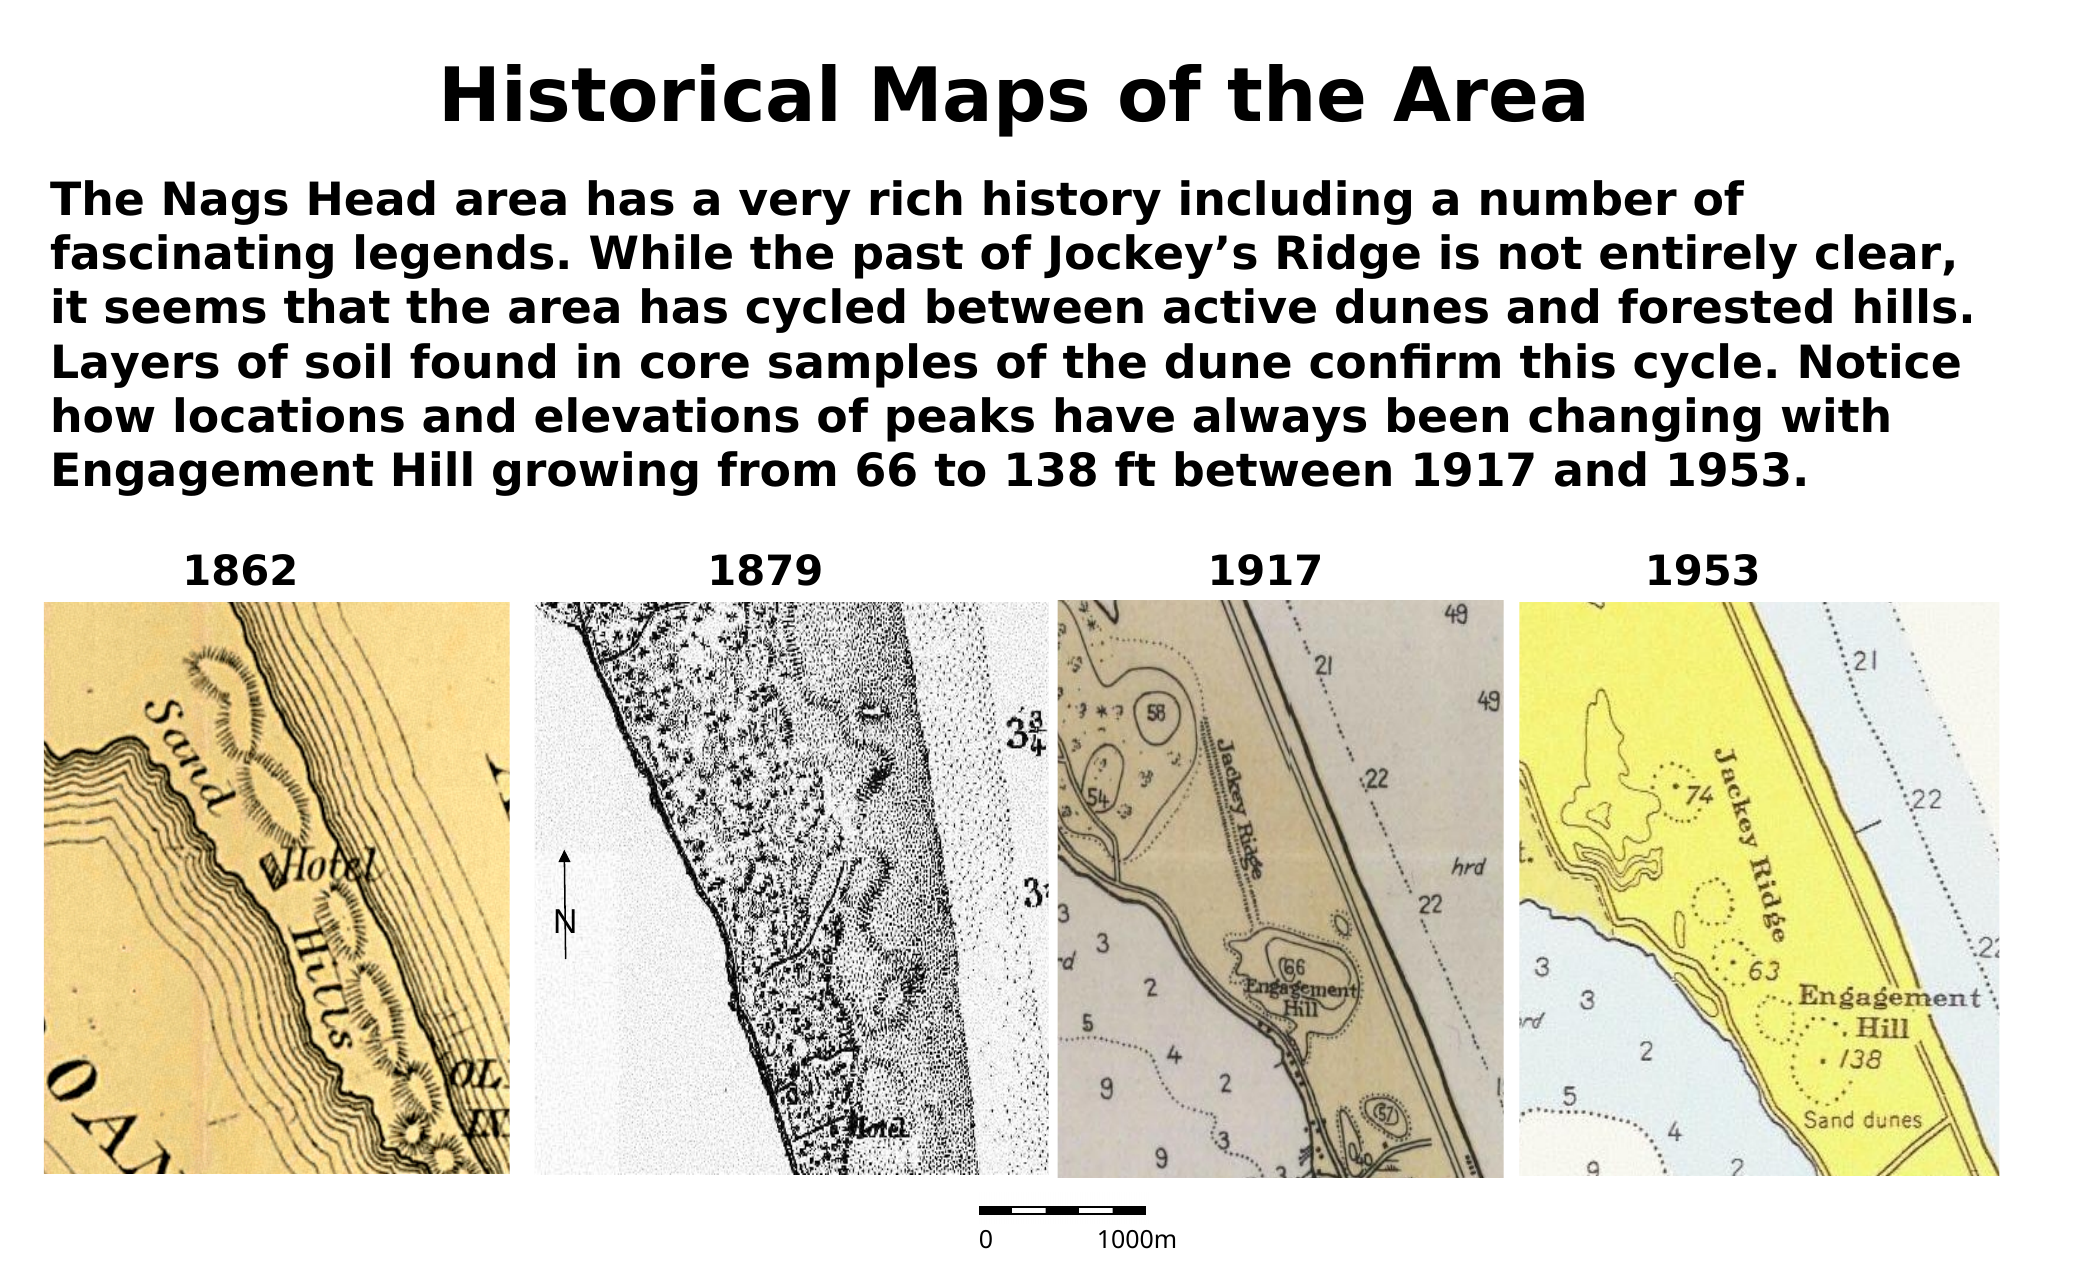

Historical Maps of the Area
The Nags Head area has a very rich history including a number of fascinating legends. While the past of Jockey’s Ridge is not entirely clear, it seems that the area has cycled between active dunes and forested hills. Layers of soil found in core samples of the dune confirm this cycle. Notice how locations and elevations of peaks have always been changing with Engagement Hill growing from 66 to 138 ft between 1917 and 1953.
1862
1879
1917
1953
N
0 1000m